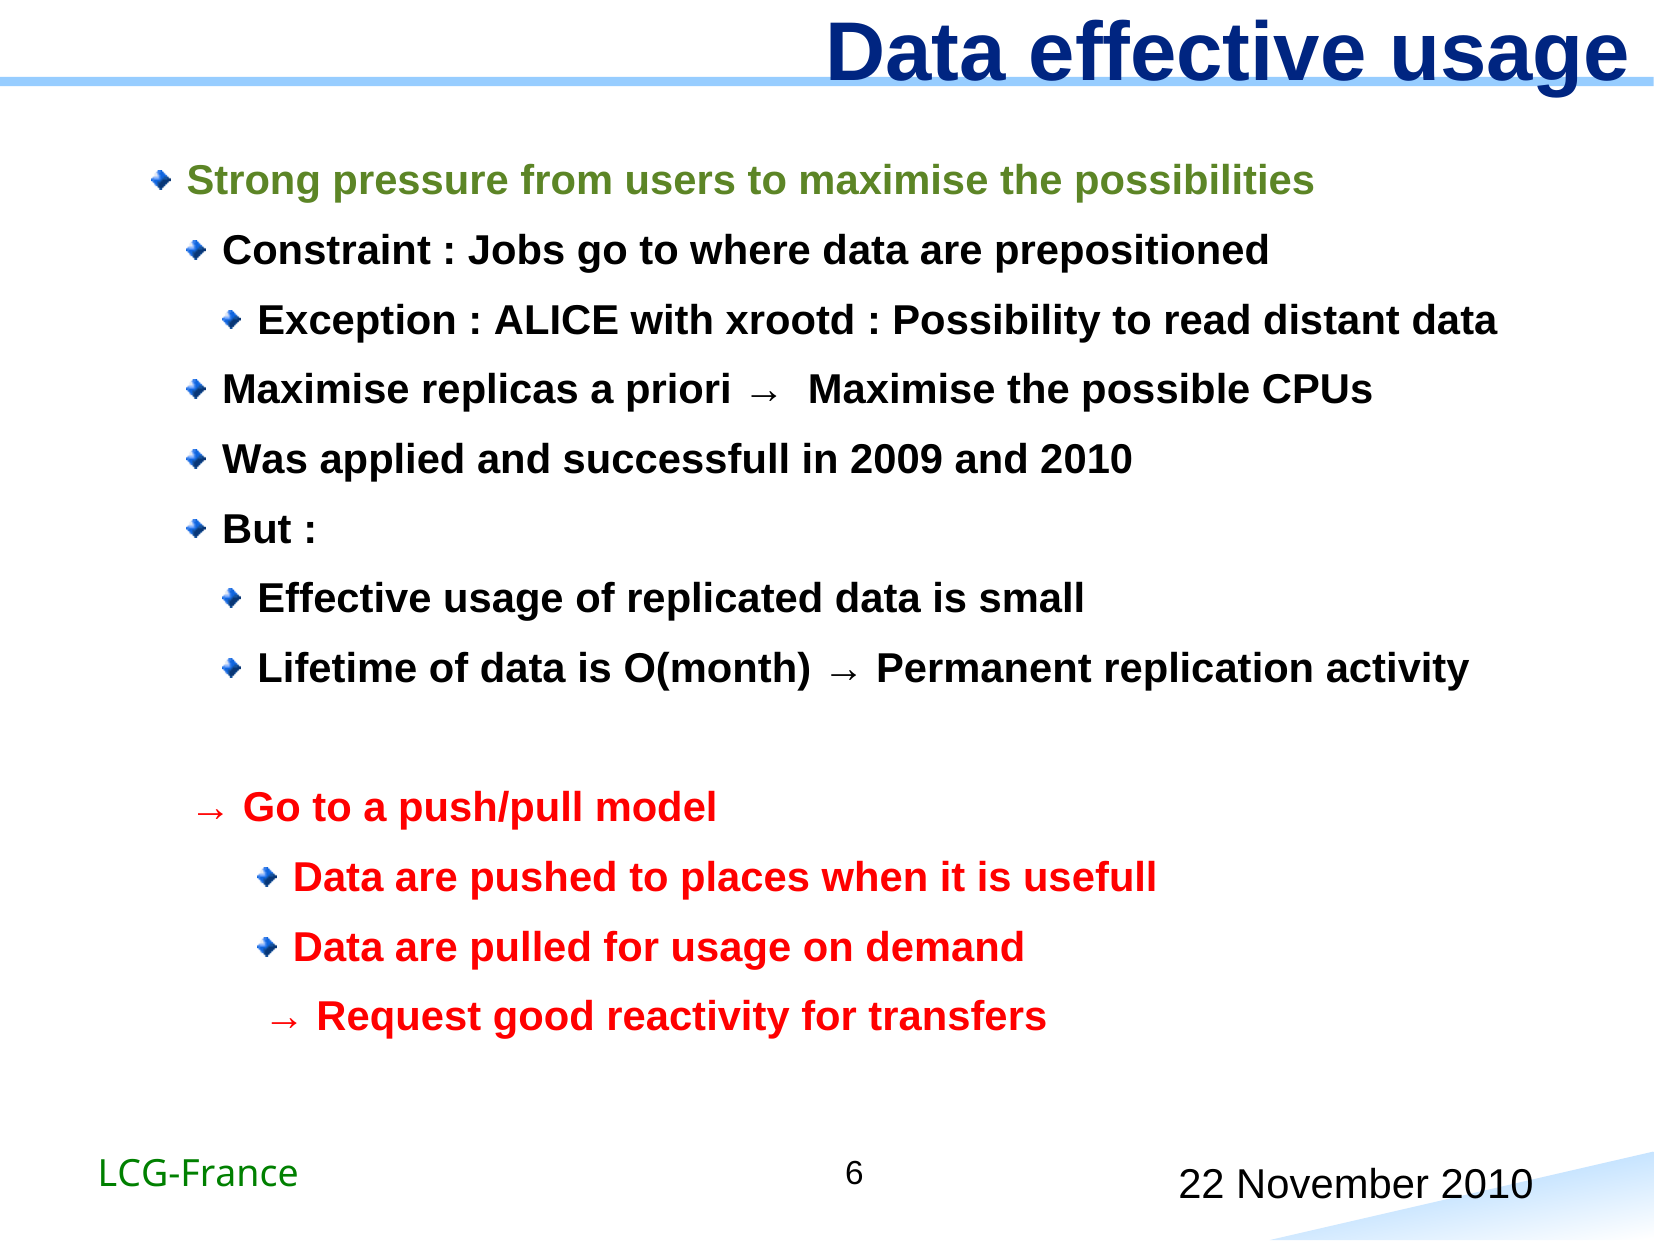

# Data effective usage
Strong pressure from users to maximise the possibilities
Constraint : Jobs go to where data are prepositioned
Exception : ALICE with xrootd : Possibility to read distant data
Maximise replicas a priori → Maximise the possible CPUs
Was applied and successfull in 2009 and 2010
But :
Effective usage of replicated data is small
Lifetime of data is O(month) → Permanent replication activity
	→ Go to a push/pull model
Data are pushed to places when it is usefull
Data are pulled for usage on demand
		→ Request good reactivity for transfers